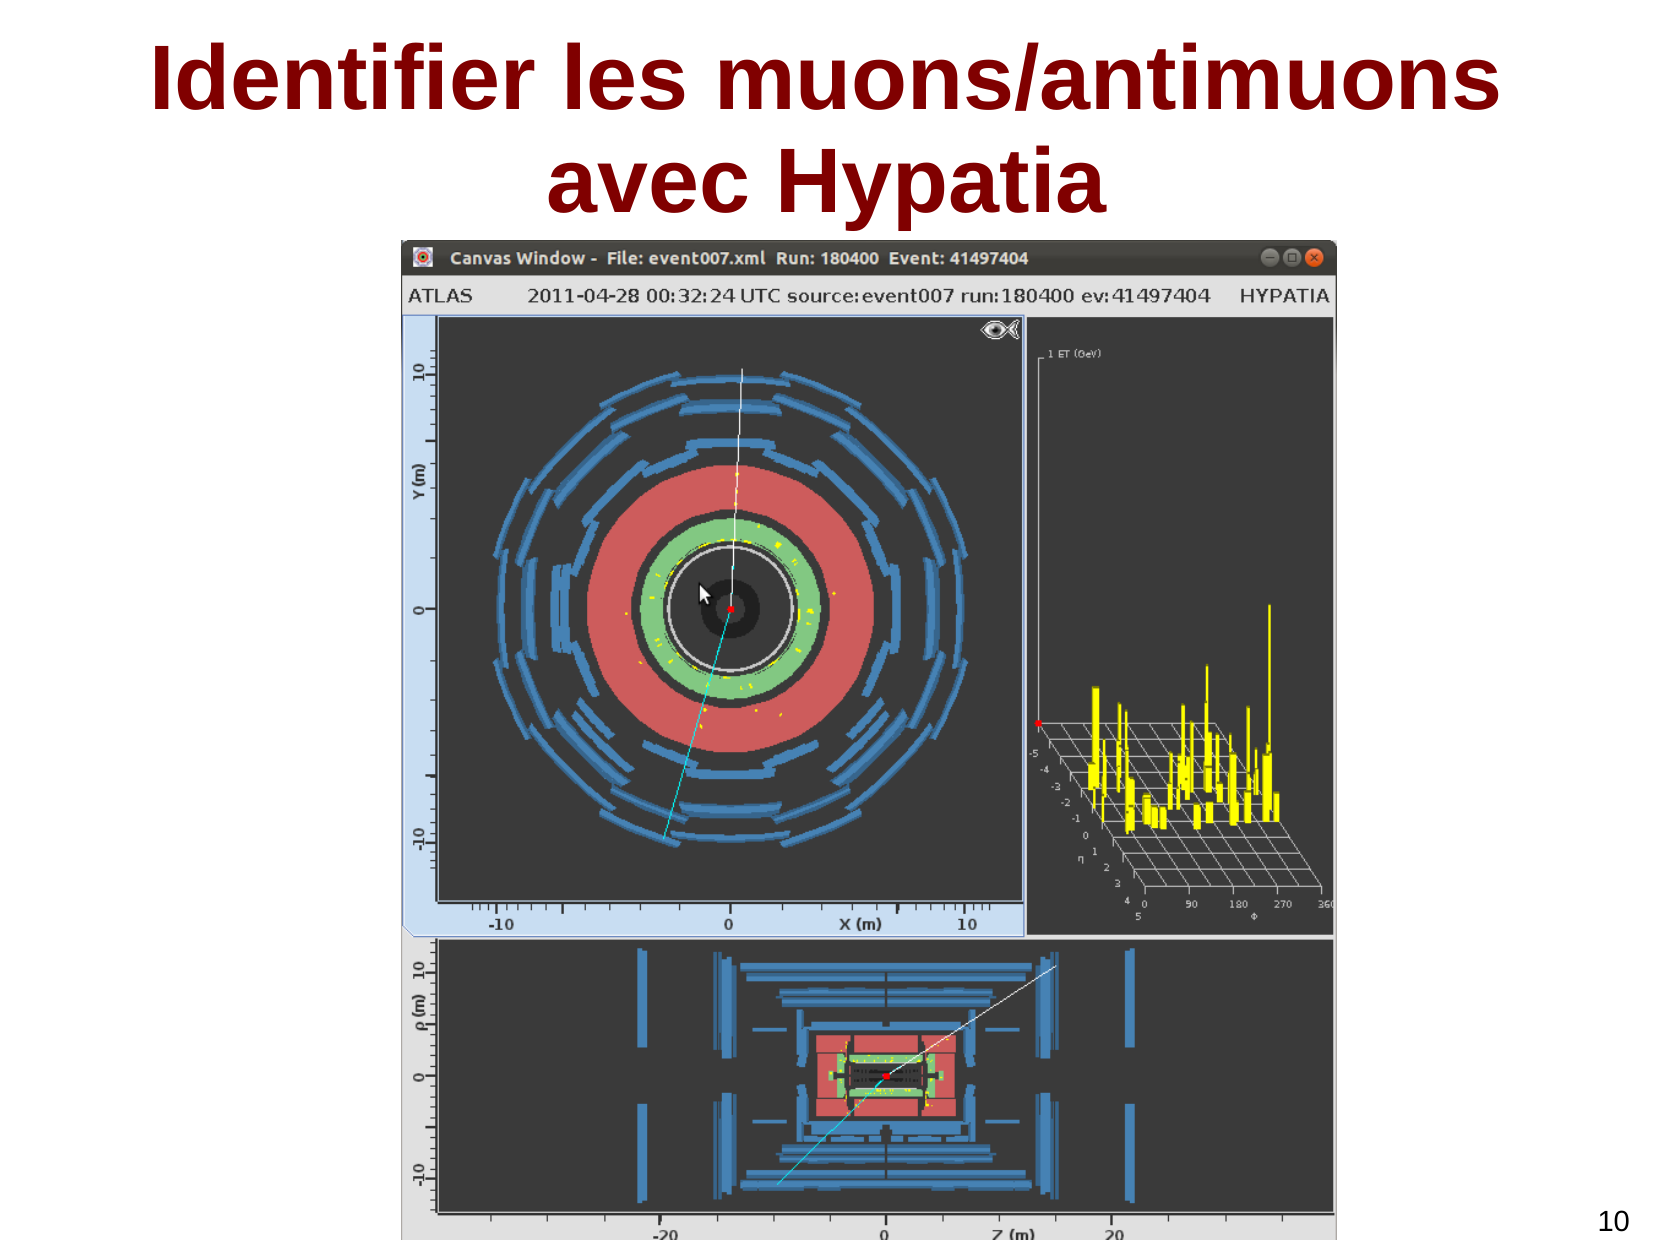

# Identifier les muons/antimuons avec Hypatia
10